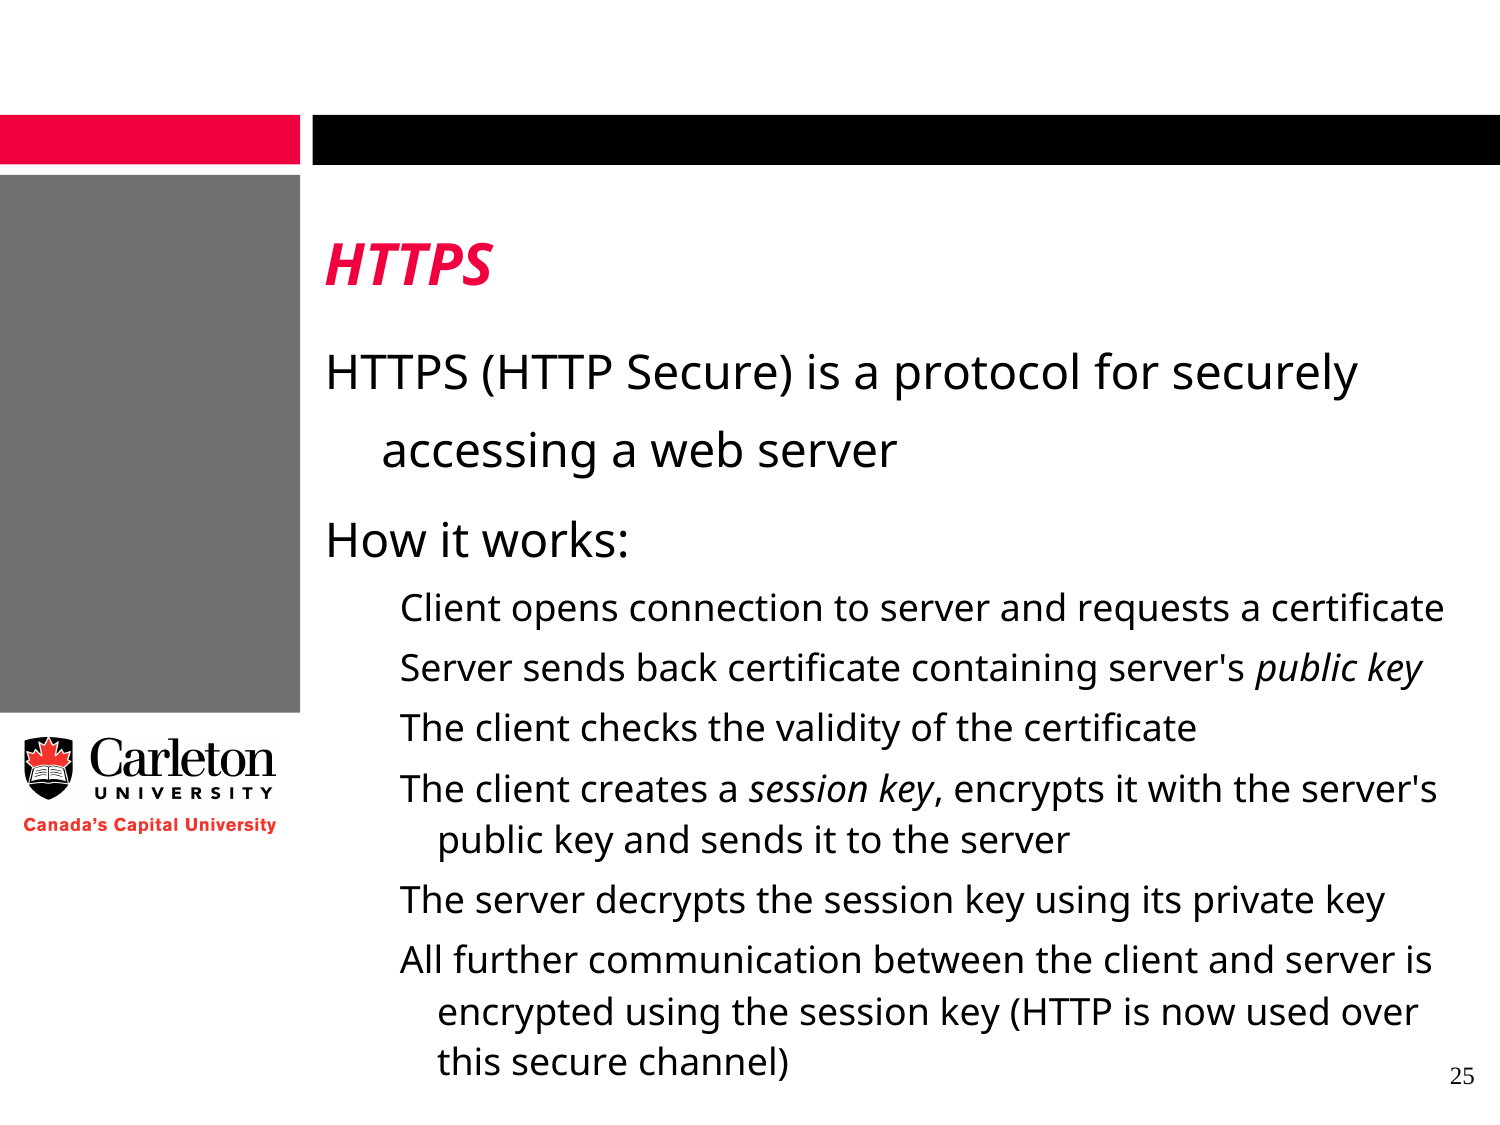

# HTTPS
HTTPS (HTTP Secure) is a protocol for securely accessing a web server
How it works:
Client opens connection to server and requests a certificate
Server sends back certificate containing server's public key
The client checks the validity of the certificate
The client creates a session key, encrypts it with the server's public key and sends it to the server
The server decrypts the session key using its private key
All further communication between the client and server is encrypted using the session key (HTTP is now used over this secure channel)
25